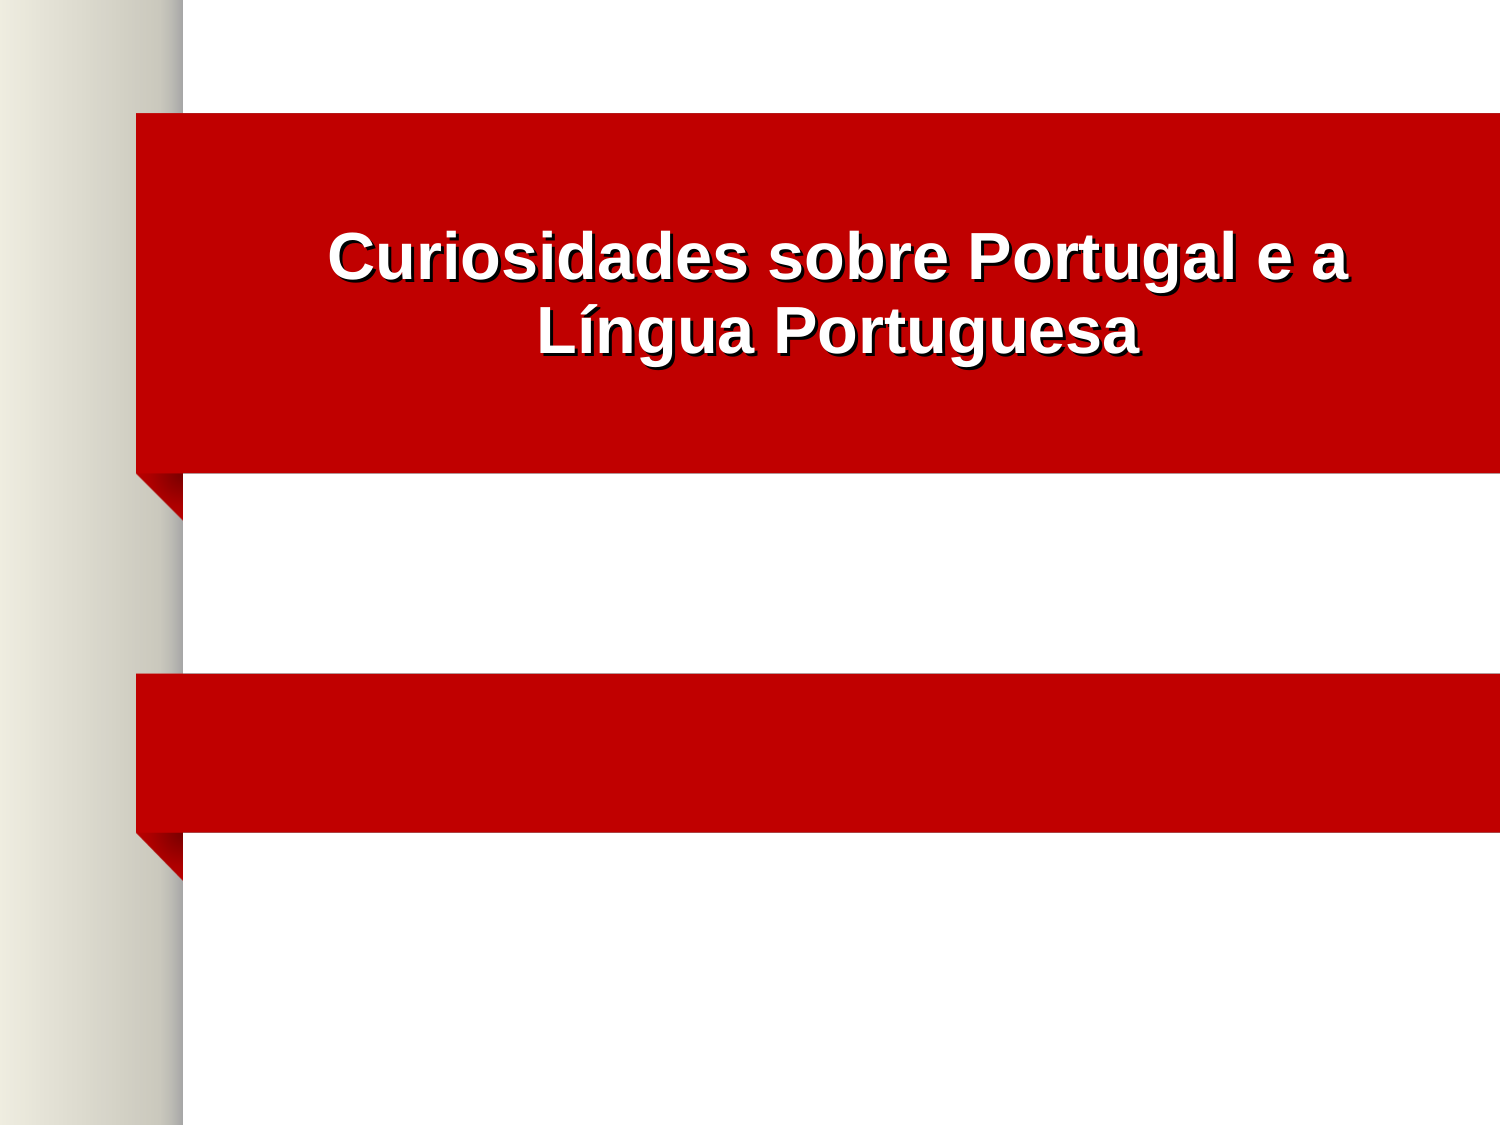

# Curiosidades sobre Portugal e a Língua Portuguesa